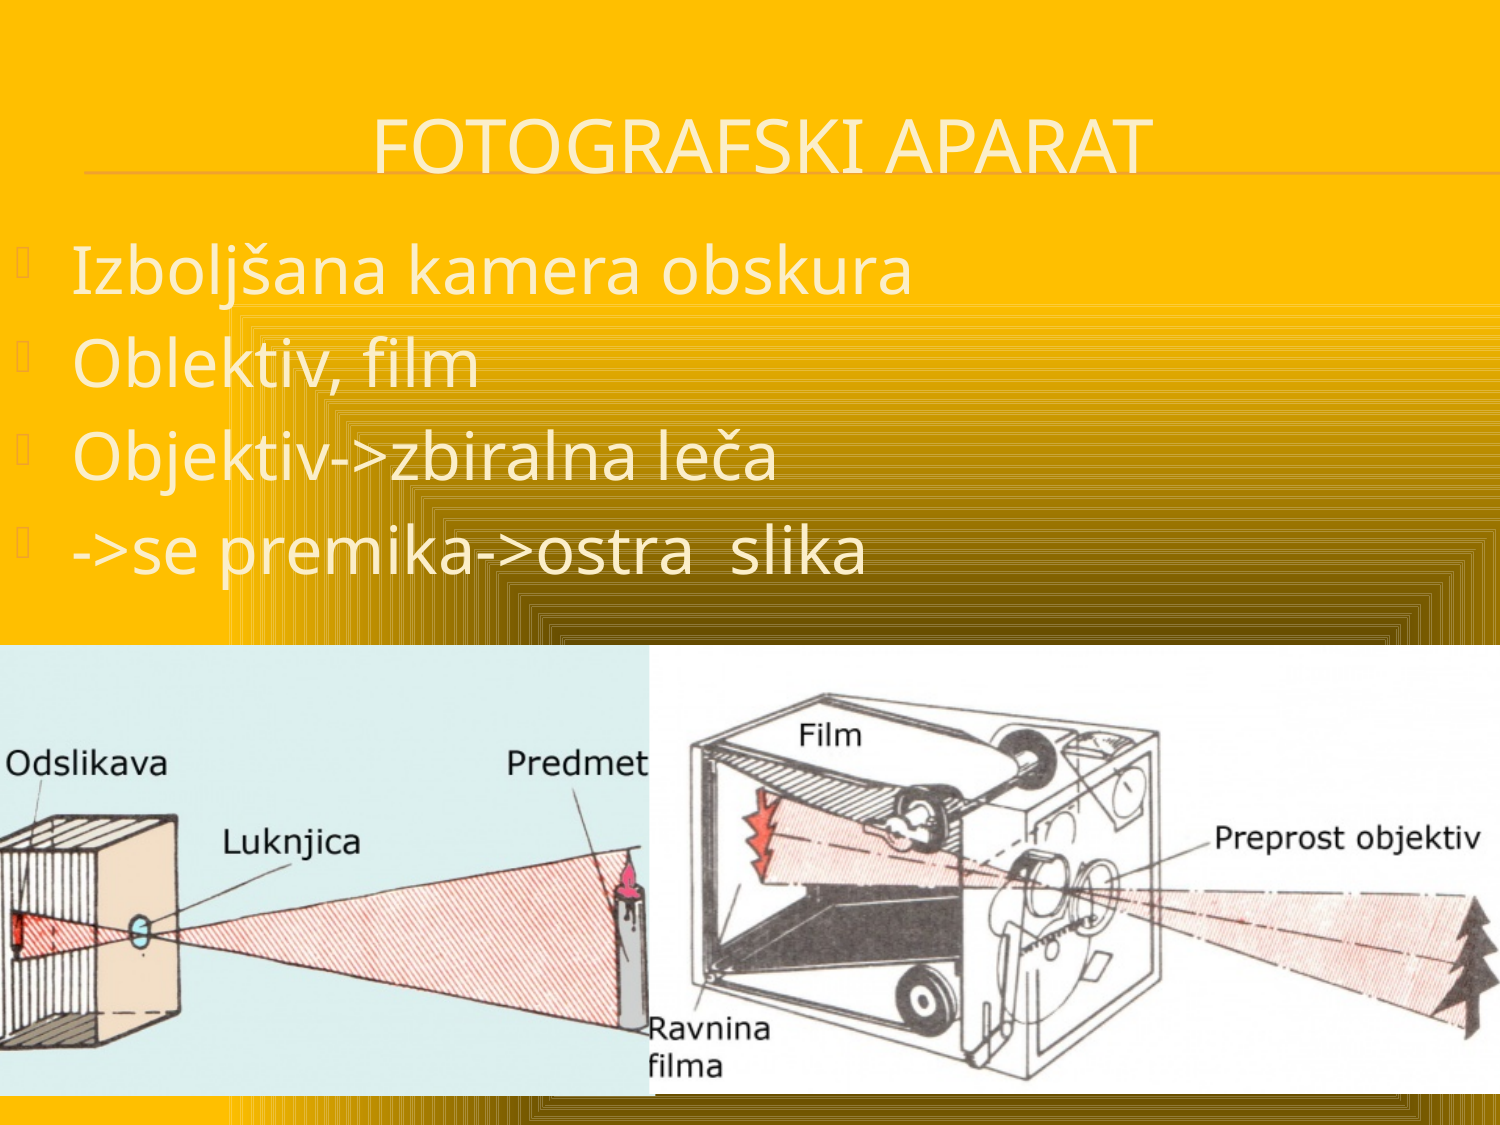

# FOTOGRAFSKI APARAT
Izboljšana kamera obskura
Oblektiv, film
Objektiv->zbiralna leča
->se premika->ostra slika